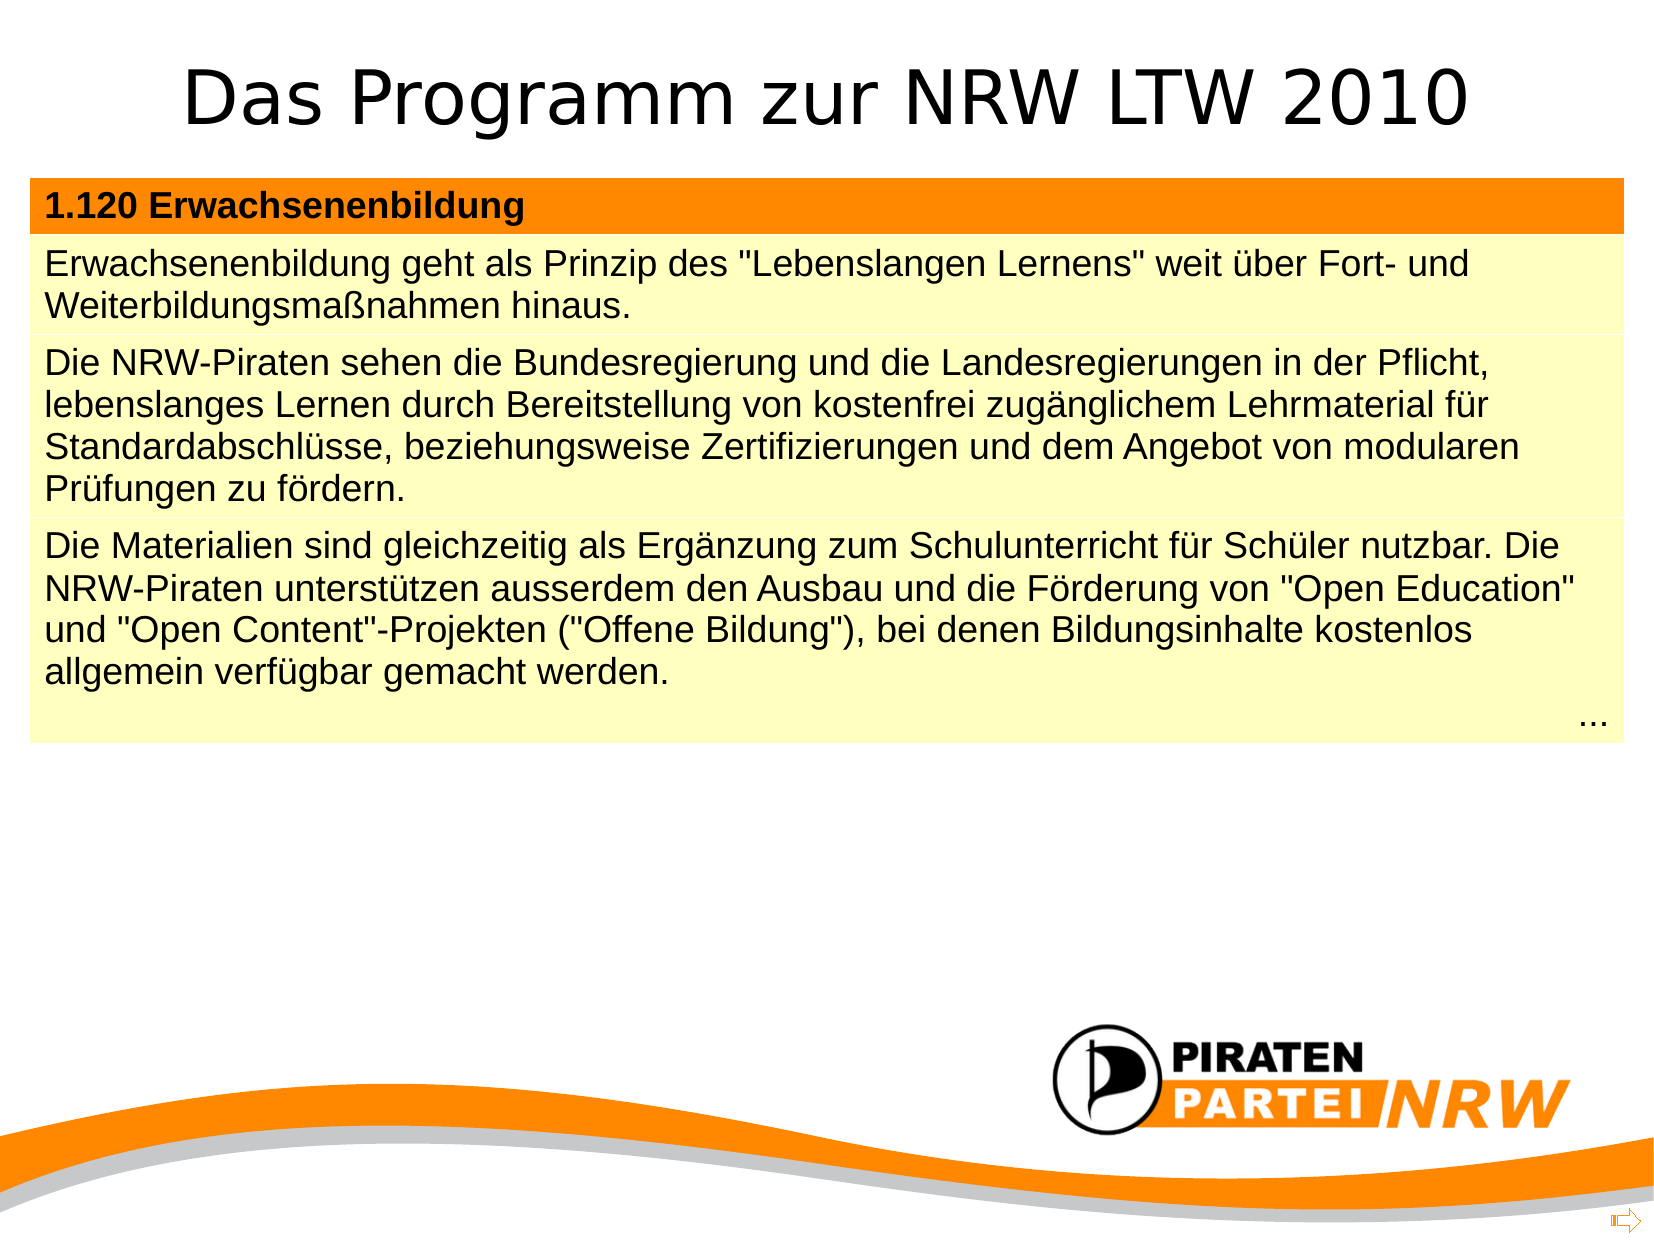

# Das Programm zur NRW LTW 2010
| 1.120 Erwachsenenbildung |
| --- |
| Erwachsenenbildung geht als Prinzip des "Lebenslangen Lernens" weit über Fort- und Weiterbildungsmaßnahmen hinaus. |
| Die NRW-Piraten sehen die Bundesregierung und die Landesregierungen in der Pflicht, lebenslanges Lernen durch Bereitstellung von kostenfrei zugänglichem Lehrmaterial für Standardabschlüsse, beziehungsweise Zertifizierungen und dem Angebot von modularen Prüfungen zu fördern. |
| Die Materialien sind gleichzeitig als Ergänzung zum Schulunterricht für Schüler nutzbar. Die NRW-Piraten unterstützen ausserdem den Ausbau und die Förderung von "Open Education" und "Open Content"-Projekten ("Offene Bildung"), bei denen Bildungsinhalte kostenlos allgemein verfügbar gemacht werden. ... |